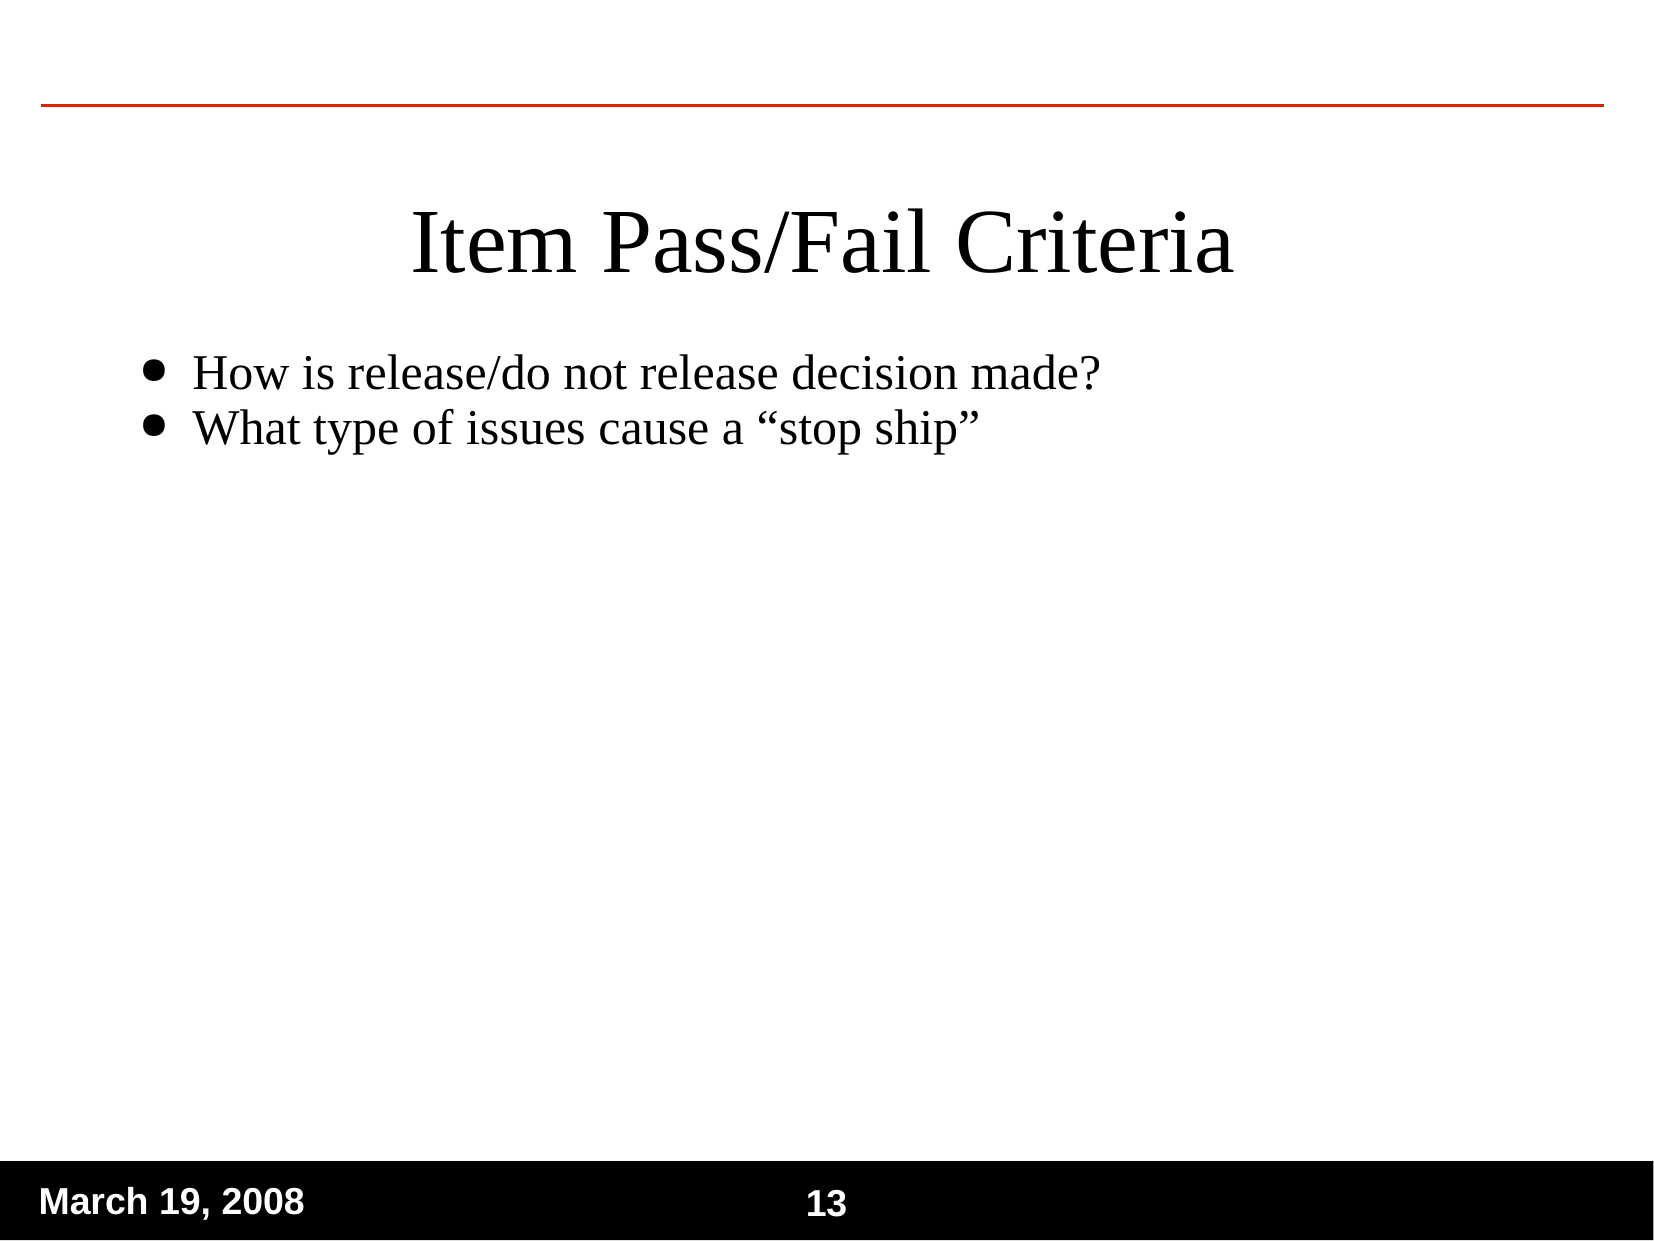

# Item Pass/Fail Criteria
How is release/do not release decision made?
What type of issues cause a “stop ship”